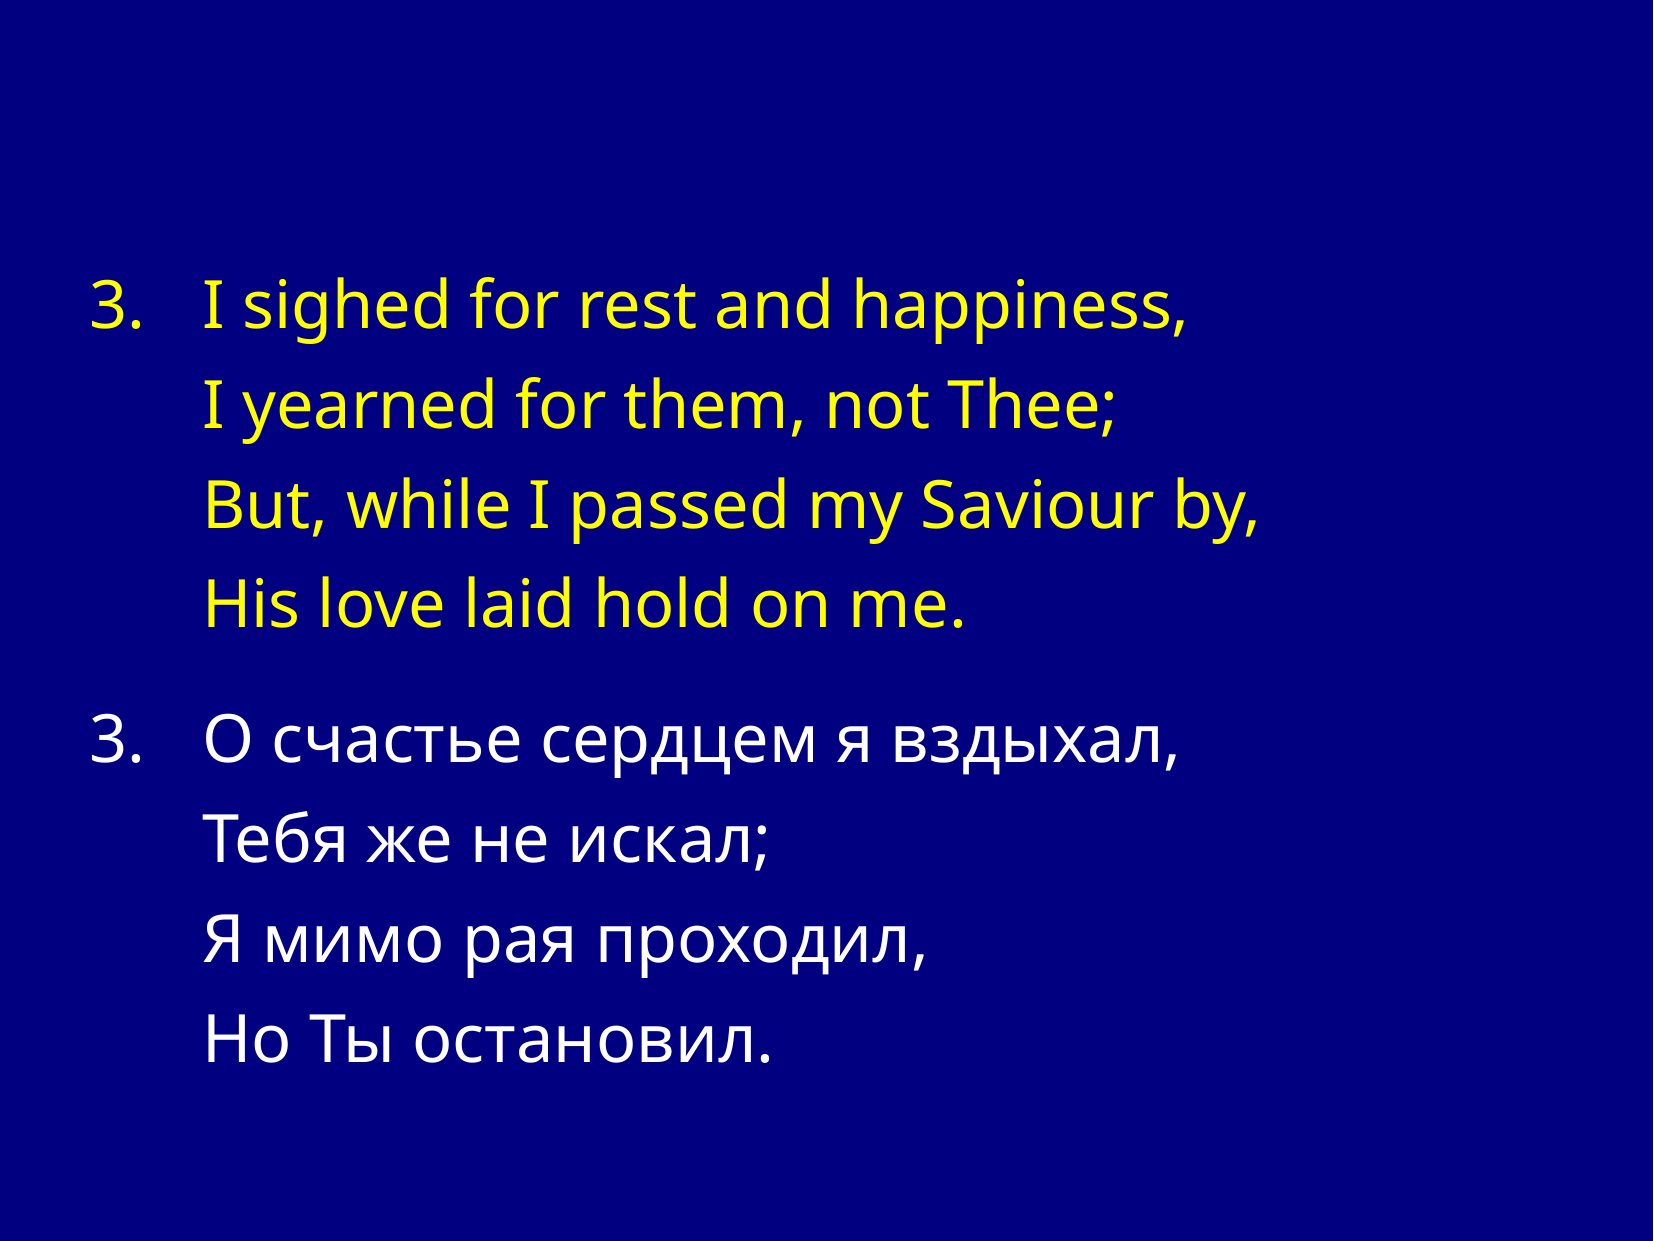

3.	I sighed for rest and happiness,
	I yearned for them, not Thee;
	But, while I passed my Saviour by,
	His love laid hold on me.
3.	О счастье сердцем я вздыхал,
	Тебя же не искал;
	Я мимо рая проходил,
	Но Ты остановил.